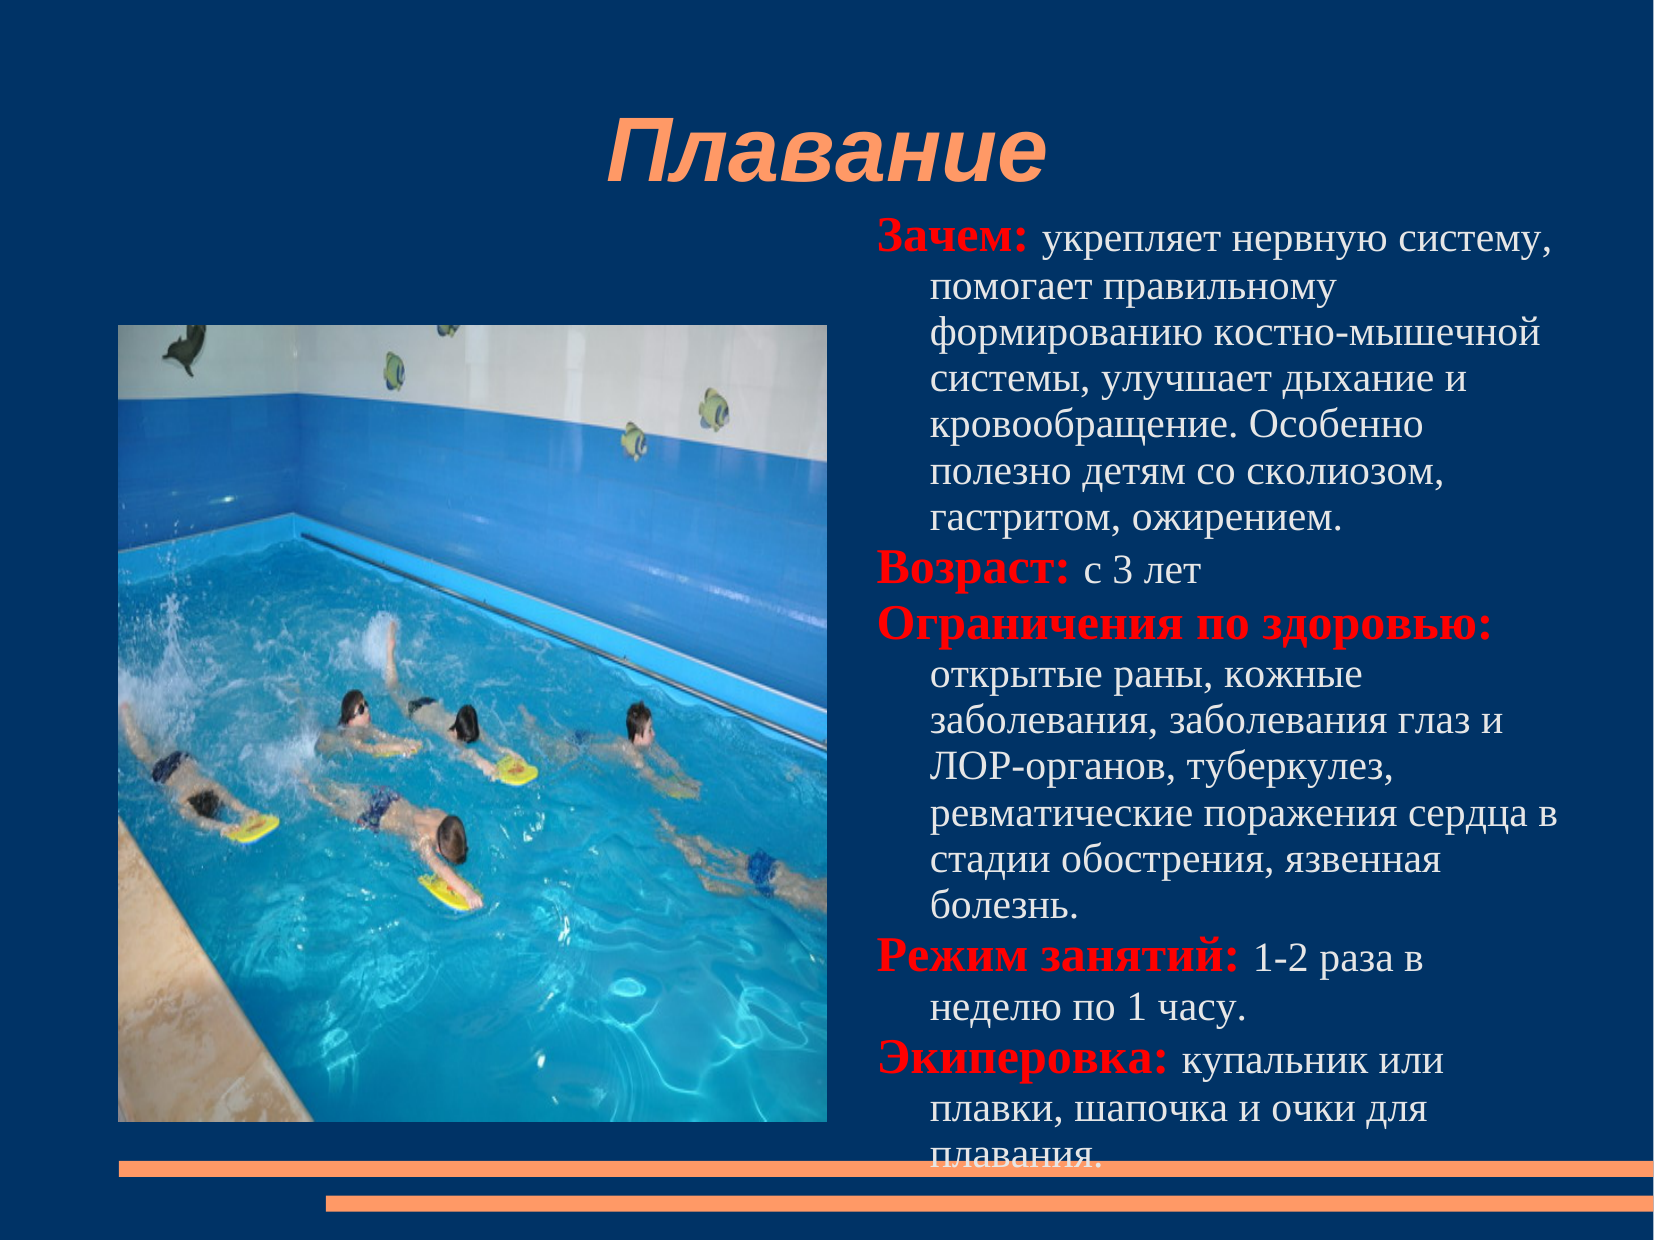

# Плавание
Зачем: укрепляет нервную систему, помогает правильному формированию костно-мышечной системы, улучшает дыхание и кровообращение. Особенно полезно детям со сколиозом, гастритом, ожирением.
Возраст: с 3 лет
Ограничения по здоровью: открытые раны, кожные заболевания, заболевания глаз и ЛОР-органов, туберкулез, ревматические поражения сердца в стадии обострения, язвенная болезнь.
Режим занятий: 1-2 раза в неделю по 1 часу.
Экиперовка: купальник или плавки, шапочка и очки для плавания.